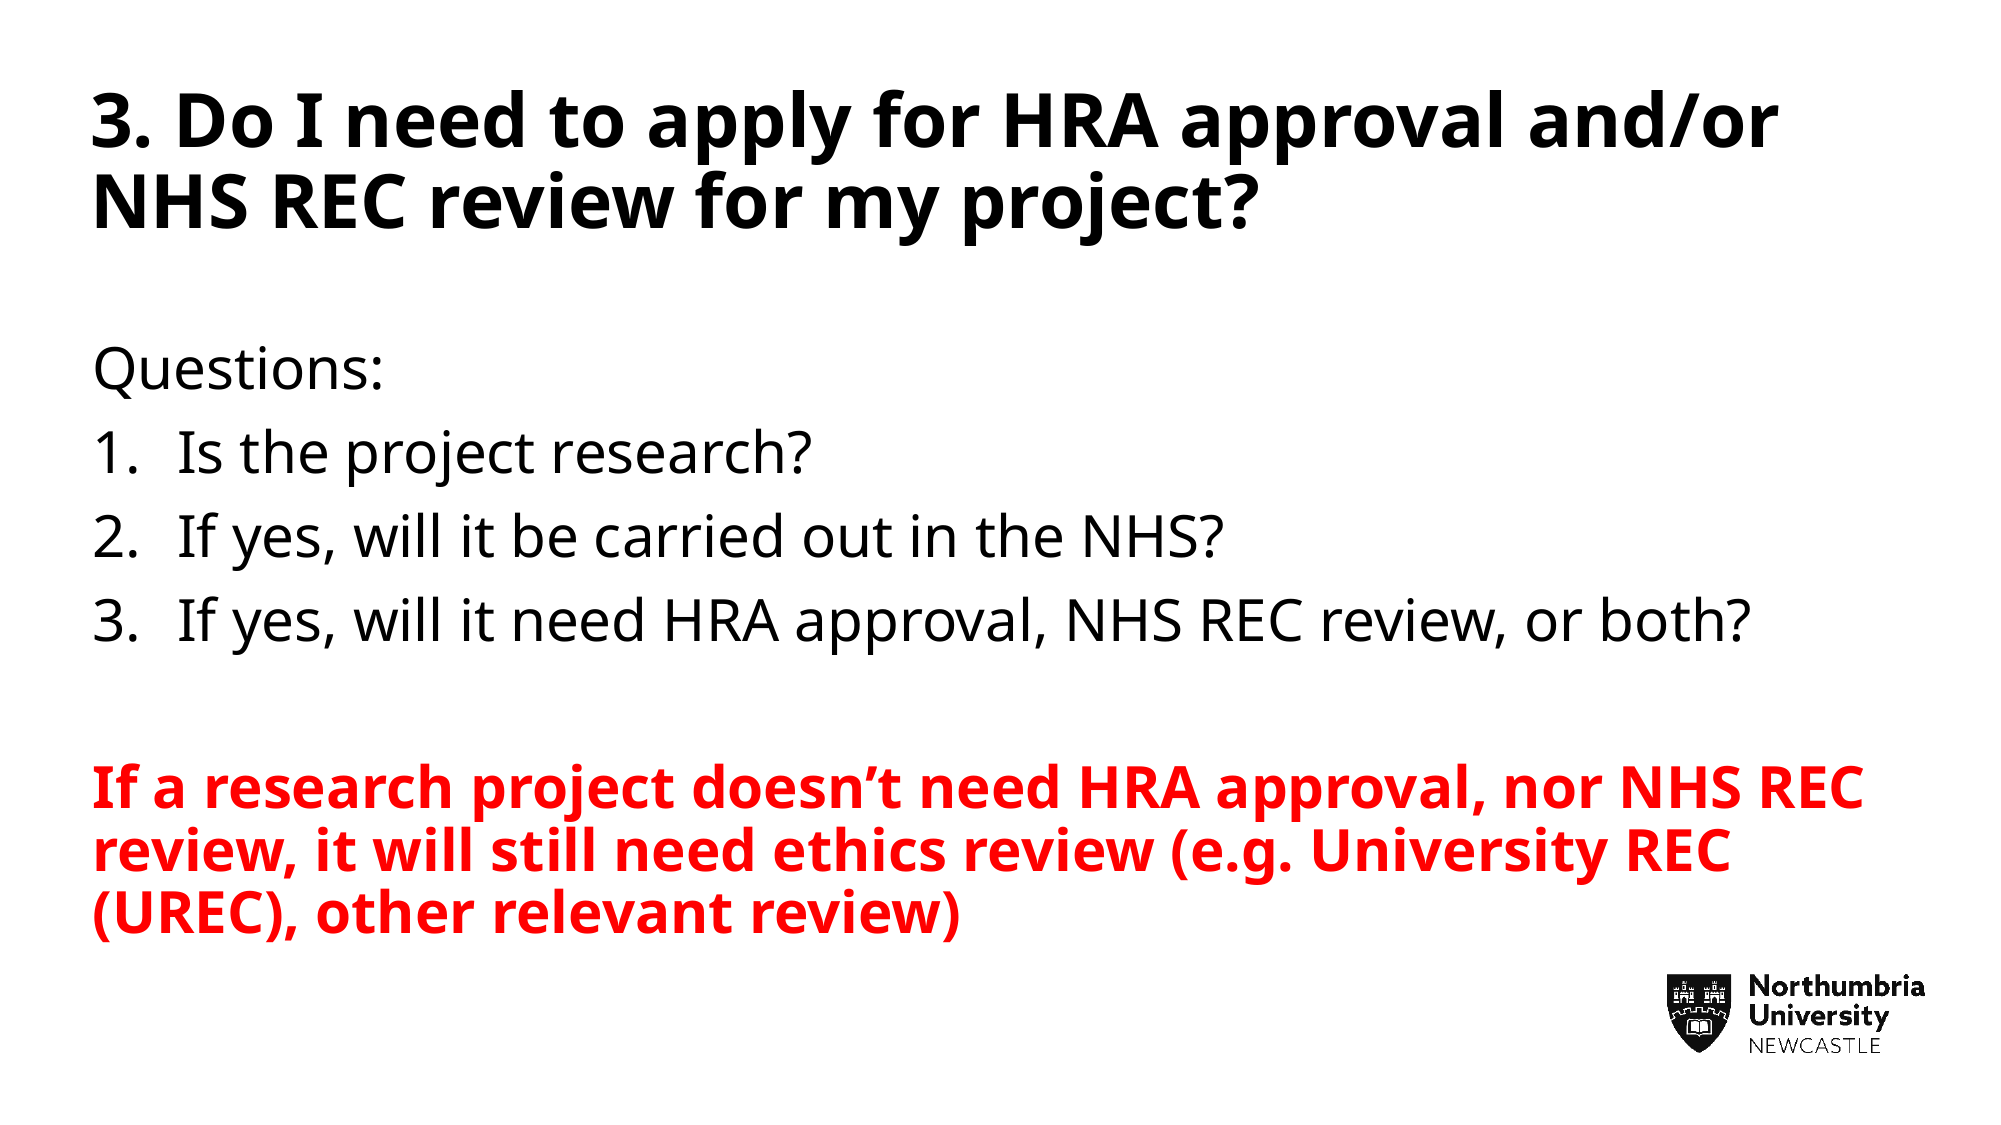

3. Do I need to apply for HRA approval and/or NHS REC review for my project?
# Questions:
Is the project research?
If yes, will it be carried out in the NHS?
If yes, will it need HRA approval, NHS REC review, or both?
If a research project doesn’t need HRA approval, nor NHS REC review, it will still need ethics review (e.g. University REC (UREC), other relevant review)